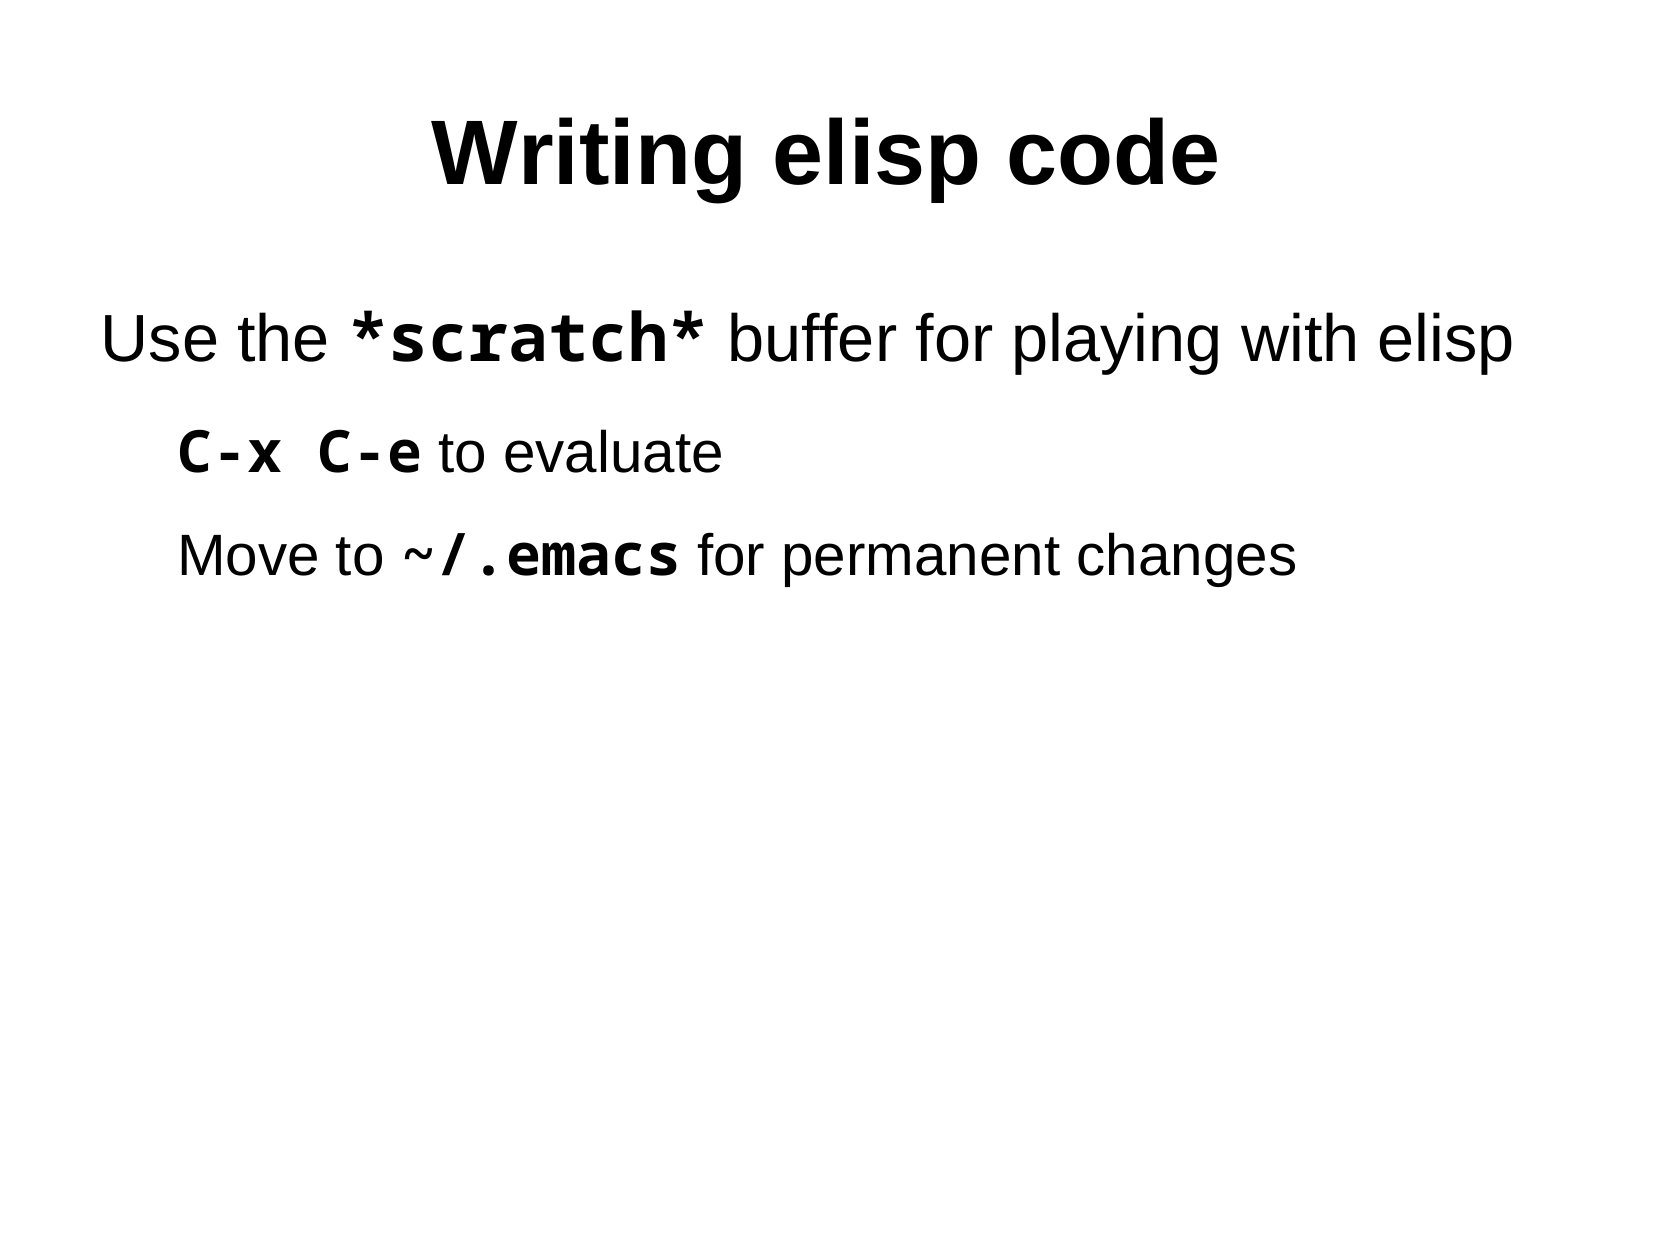

# Writing elisp code
Use the *scratch* buffer for playing with elisp
C-x C-e to evaluate
Move to ~/.emacs for permanent changes